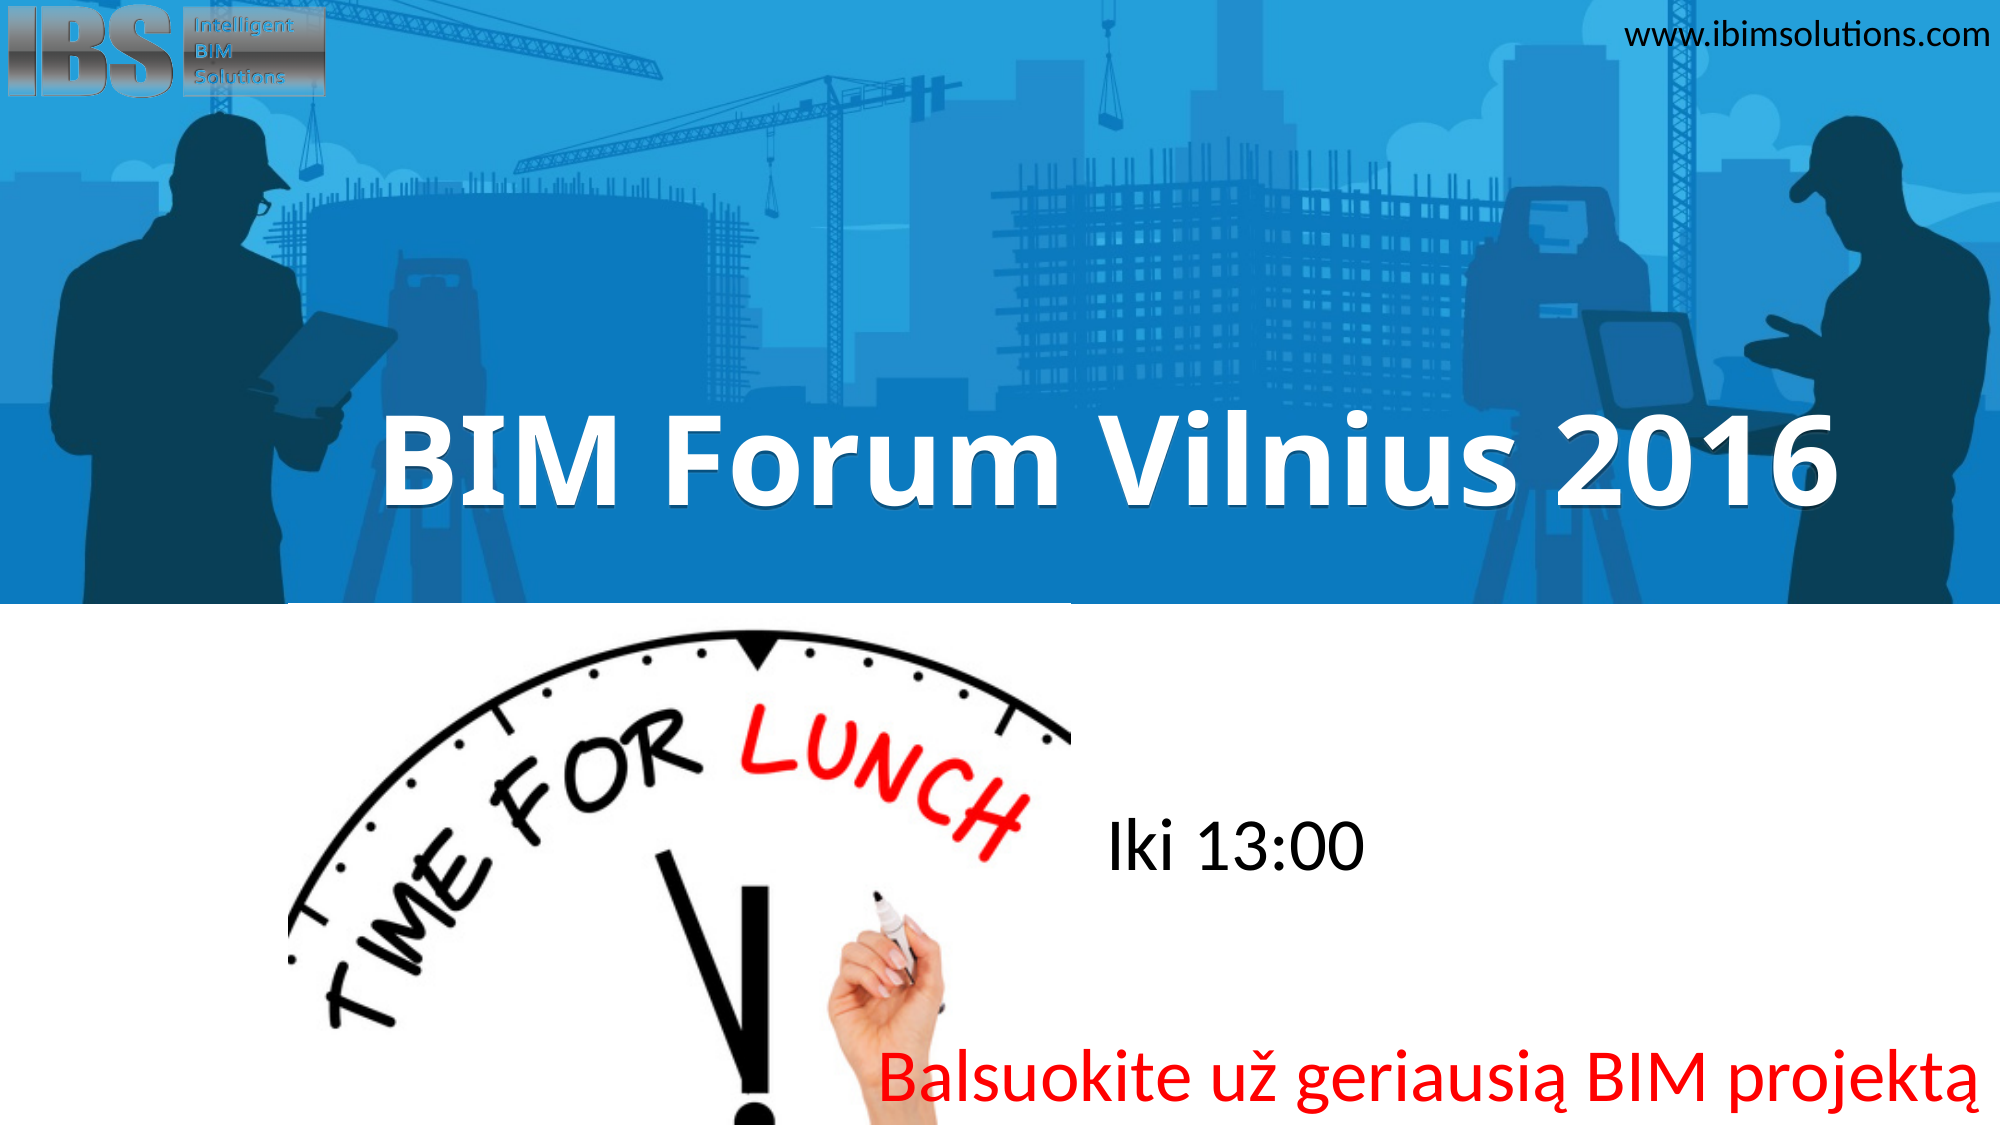

www.ibimsolutions.com
BIM Forum Vilnius 2016
Iki 13:00
Balsuokite už geriausią BIM projektą